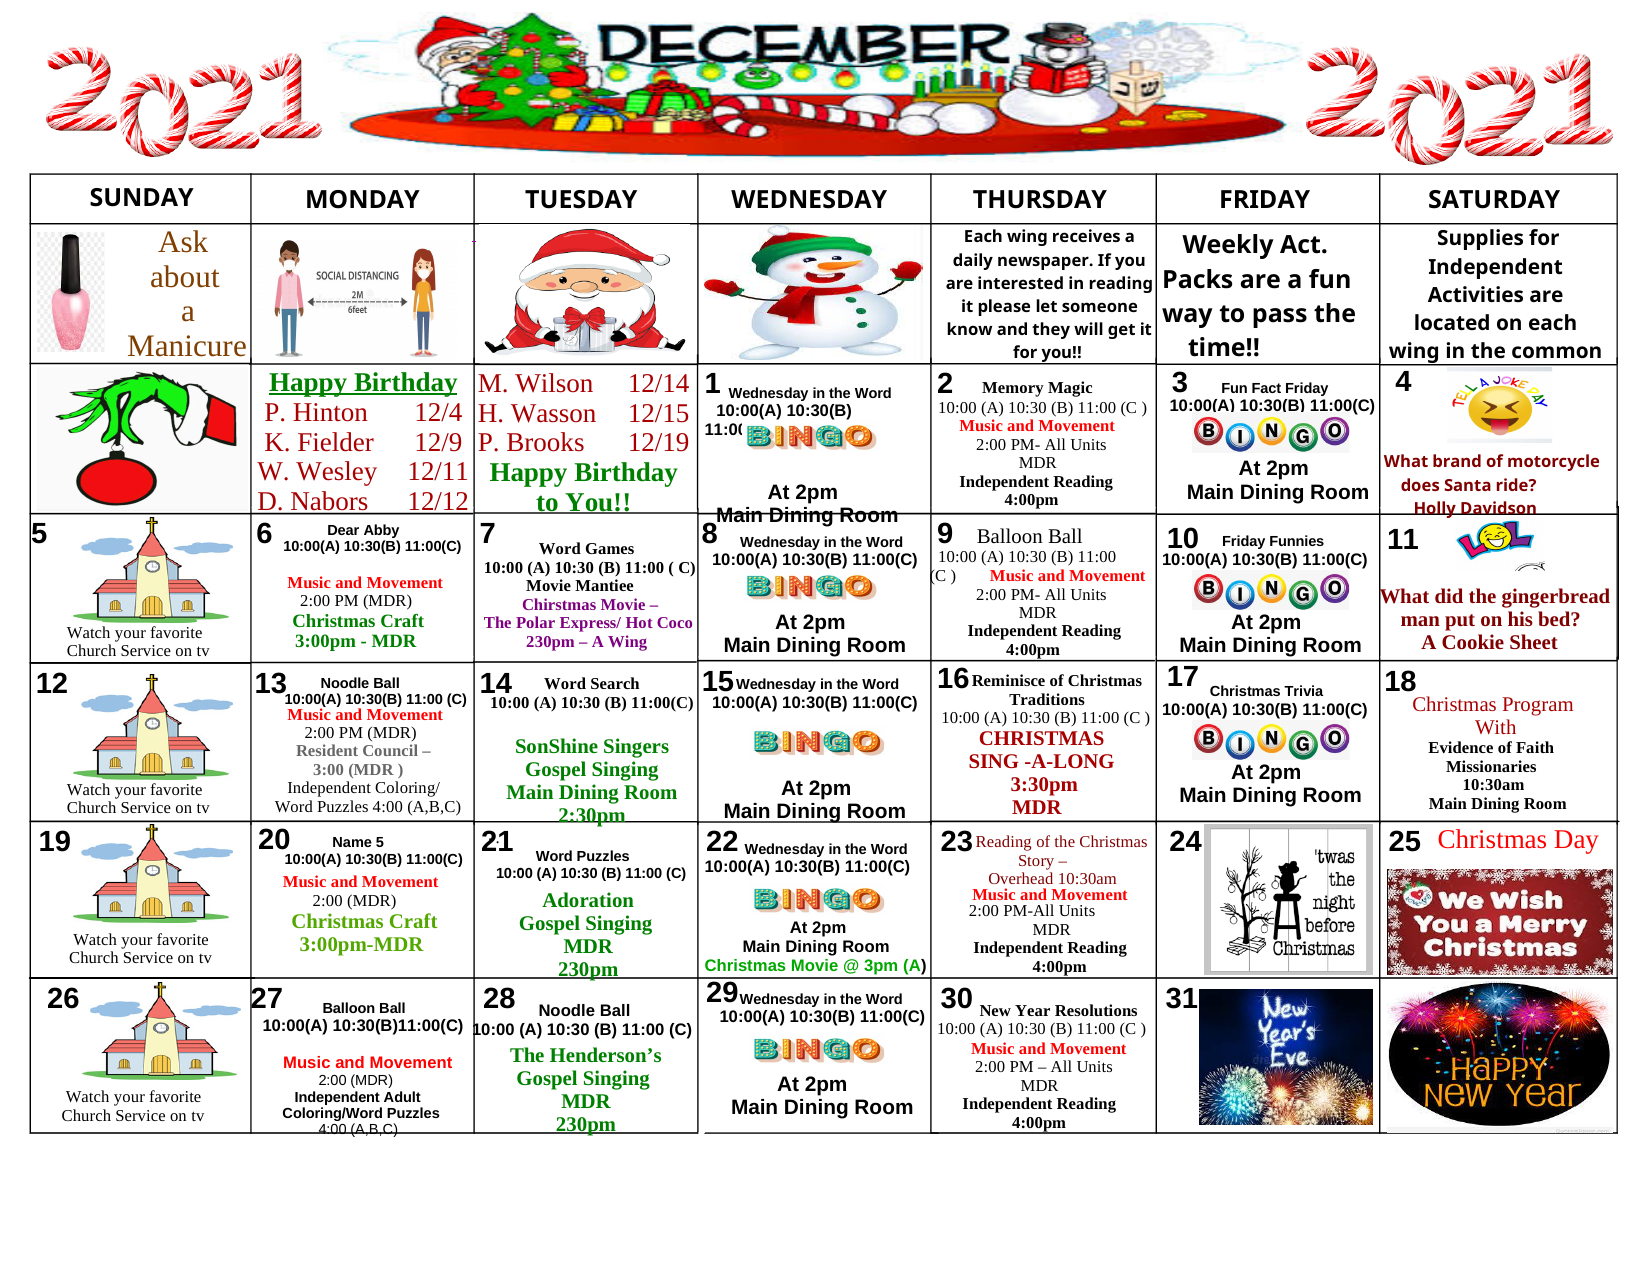

SUNDAY
MONDAY
TUESDAY
WEDNESDAY
THURSDAY
FRIDAY
SATURDAY
 Supplies for Independent Activities are located on each wing in the common area
 Ask
 about
 a Manicure
Each wing receives a daily newspaper. If you are interested in reading it please let someone know and they will get it for you!!
 Weekly Act. Packs are a fun way to pass the time!!
 Wednesday in the Word 10:00(A) 10:30(B) 11:00(C)
 At 2pm
 Main Dining Room
 Memory Magic
 10:00 (A) 10:30 (B) 11:00 (C )
 Music and Movement
 2:00 PM- All Units
 MDR
 Independent Reading
	4:00pm
 Fun Fact Friday
10:00(A) 10:30(B) 11:00(C)
 At 2pm
 Main Dining Room
4
3
Happy Birthday
P. Hinton	12/4
K. Fielder	12/9
W. Wesley	12/11
D. Nabors	12/12
1
2
M. Wilson	12/14
H. Wasson	12/15
P. Brooks	12/19
Happy Birthday to You!!
 What brand of motorcycle does Santa ride?
 Holly Davidson
5
6
7
8
9
 Friday Funnies
10:00(A) 10:30(B) 11:00(C)
 At 2pm
 Main Dining Room
10
 Dear Abby
10:00(A) 10:30(B) 11:00(C)
11
 Balloon Ball
 10:00 (A) 10:30 (B) 11:00 (C ) Music and Movement
 2:00 PM- All Units
 MDR
 Independent Reading
 4:00pm
 Wednesday in the Word 10:00(A) 10:30(B) 11:00(C)
 At 2pm
 Main Dining Room
 Word Games
 10:00 (A) 10:30 (B) 11:00 ( C)
 Movie Mantiee
 Chirstmas Movie –
 The Polar Express/ Hot Coco
 230pm – A Wing
 Music and Movement
 2:00 PM (MDR)
 Christmas Craft
 3:00pm - MDR
What did the gingerbread man put on his bed?
 A Cookie Sheet
 Watch your favorite Church Service on tv
Christmas Program
With
 Evidence of Faith Missionaries
10:30am
 Main Dining Room
17
 Wednesday in the Word 10:00(A) 10:30(B) 11:00(C)
 At 2pm
 Main Dining Room
16
15
18
12
13
14
 Reminisce of Christmas Traditions
 10:00 (A) 10:30 (B) 11:00 (C )
 CHRISTMAS
 SING -A-LONG 3:30pm
	MDR
 Christmas Trivia
10:00(A) 10:30(B) 11:00(C)
 At 2pm
 Main Dining Room
 Noodle Ball
10:00(A) 10:30(B) 11:00 (C)
Word Search
10:00 (A) 10:30 (B) 11:00(C)
SonShine Singers
Gospel Singing
Main Dining Room 2:30pm
 Music and Movement
 2:00 PM (MDR)
 Resident Council –
 3:00 (MDR )
 Independent Coloring/
 Word Puzzles 4:00 (A,B,C)
 Watch your favorite Church Service on tv
 Name 5
10:00(A) 10:30(B) 11:00(C)
20
19
21
 .
22
 Wednesday in the Word 10:00(A) 10:30(B) 11:00(C)
 At 2pm
 Main Dining Room
Christmas Movie @ 3pm (A)
23
24
25
Christmas Day
 .
 Word Puzzles
 10:00 (A) 10:30 (B) 11:00 (C)
 Reading of the Christmas Story –
 Overhead 10:30am
 .
Adoration
Gospel Singing
MDR
230pm
 Music and Movement
 2:00 (MDR)
 Christmas Craft
 3:00pm-MDR
 Music and Movement
 2:00 PM-All Units
 MDR
 Independent Reading
 4:00pm
 Watch your favorite Church Service on tv
 Balloon Ball
 10:00(A) 10:30(B)11:00(C)
 Music and Movement
 2:00 (MDR)
 Independent Adult Coloring/Word Puzzles
 4:00 (A,B,C)
29
26
27
 Noodle Ball
10:00 (A) 10:30 (B) 11:00 (C)
28
30
 New Year Resolutions
10:00 (A) 10:30 (B) 11:00 (C )
31
 Wednesday in the Word
10:00(A) 10:30(B) 11:00(C)
 Music and Movement
 2:00 PM – All Units
	 MDR Independent Reading
 	4:00pm
The Henderson’s
Gospel Singing
MDR
230pm
 At 2pm
 Main Dining Room
 Watch your favorite Church Service on tv